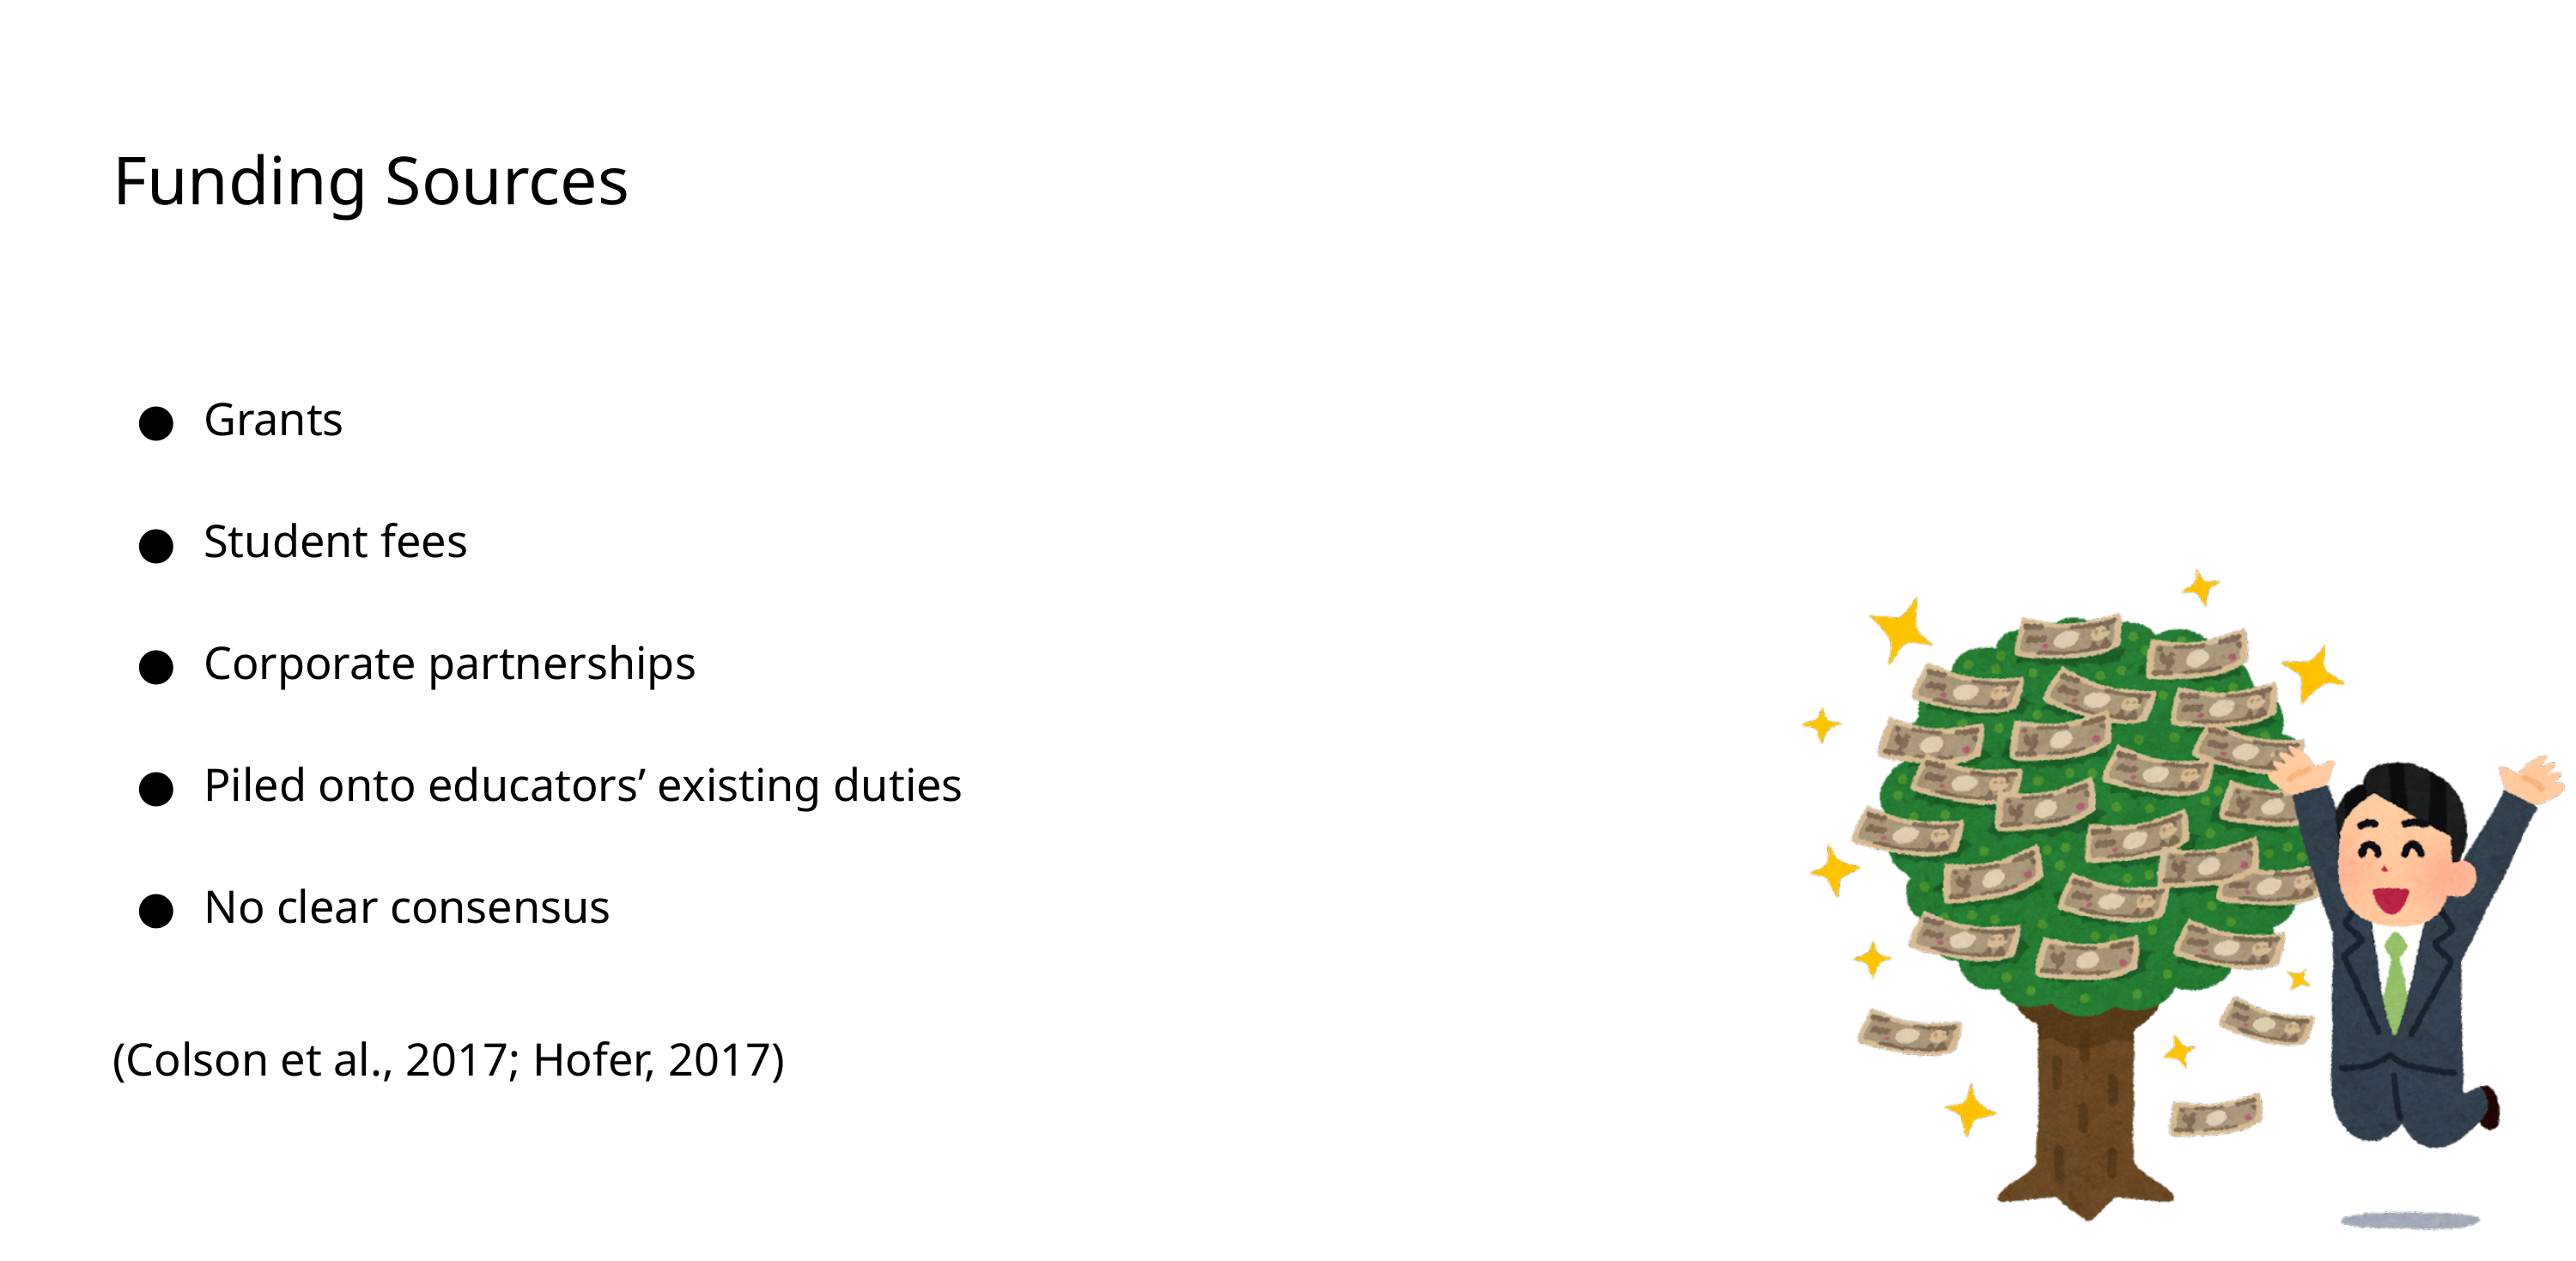

# Funding Sources
Grants
Student fees
Corporate partnerships
Piled onto educators’ existing duties
No clear consensus
(Colson et al., 2017; Hofer, 2017)